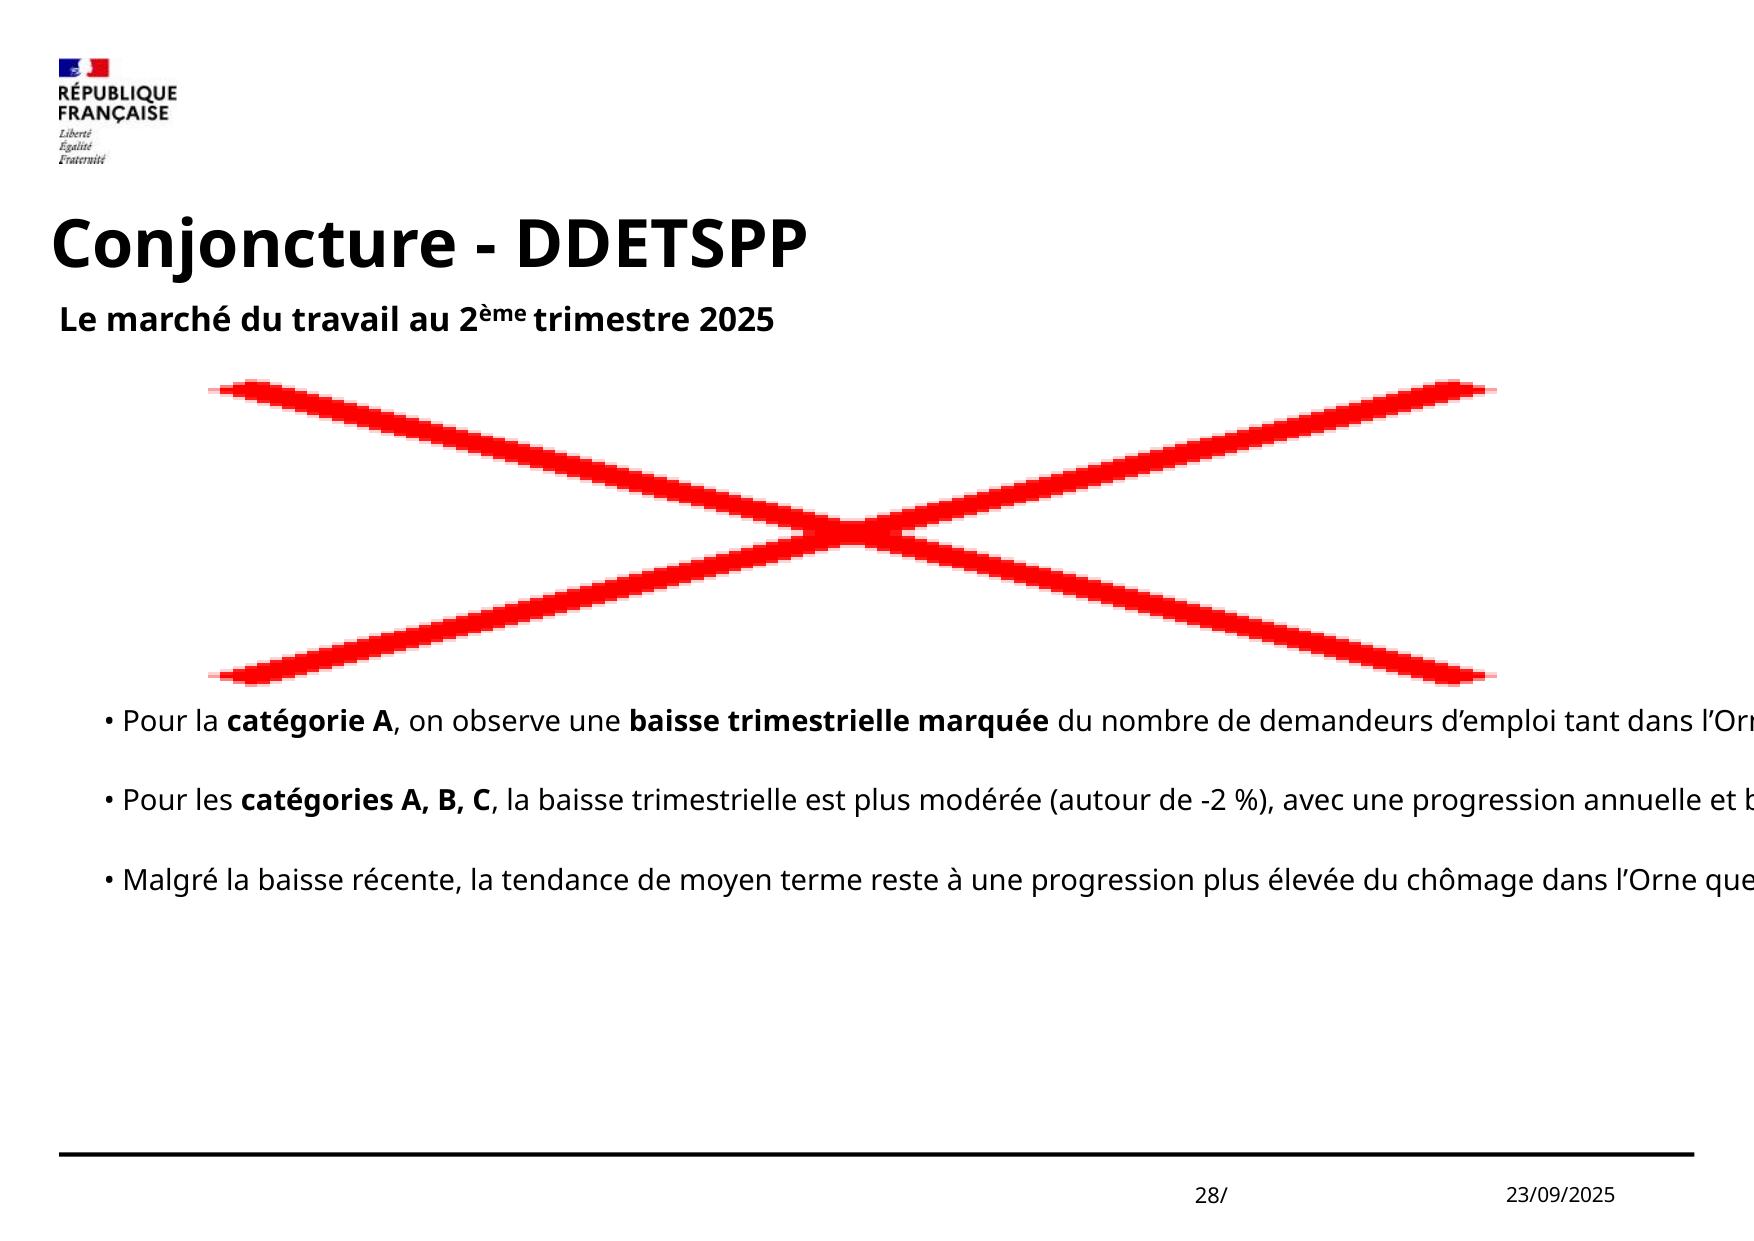

# Conjoncture - DDETSPP
Le marché du travail au 2ème trimestre 2025
 • Pour la catégorie A, on observe une baisse trimestrielle marquée du nombre de demandeurs d’emploi tant dans l’Orne (-5,8%), qu’en Normandie (-6%) et en France (-5,9%). En revanche la hausse sur un an et deux ans est plus forte dans l’Orne (+8,3 % et +11 %) que dans la moyenne régionale et nationale.
 • Pour les catégories A, B, C, la baisse trimestrielle est plus modérée (autour de -2 %), avec une progression annuelle et biennale également plus marquée dans l’Orne (+3,6 % et +4 %) qu’au niveau régional mais restant inférieur à celle constatée au niveau national.
 • Malgré la baisse récente, la tendance de moyen terme reste à une progression plus élevée du chômage dans l’Orne que dans son environnement régional.